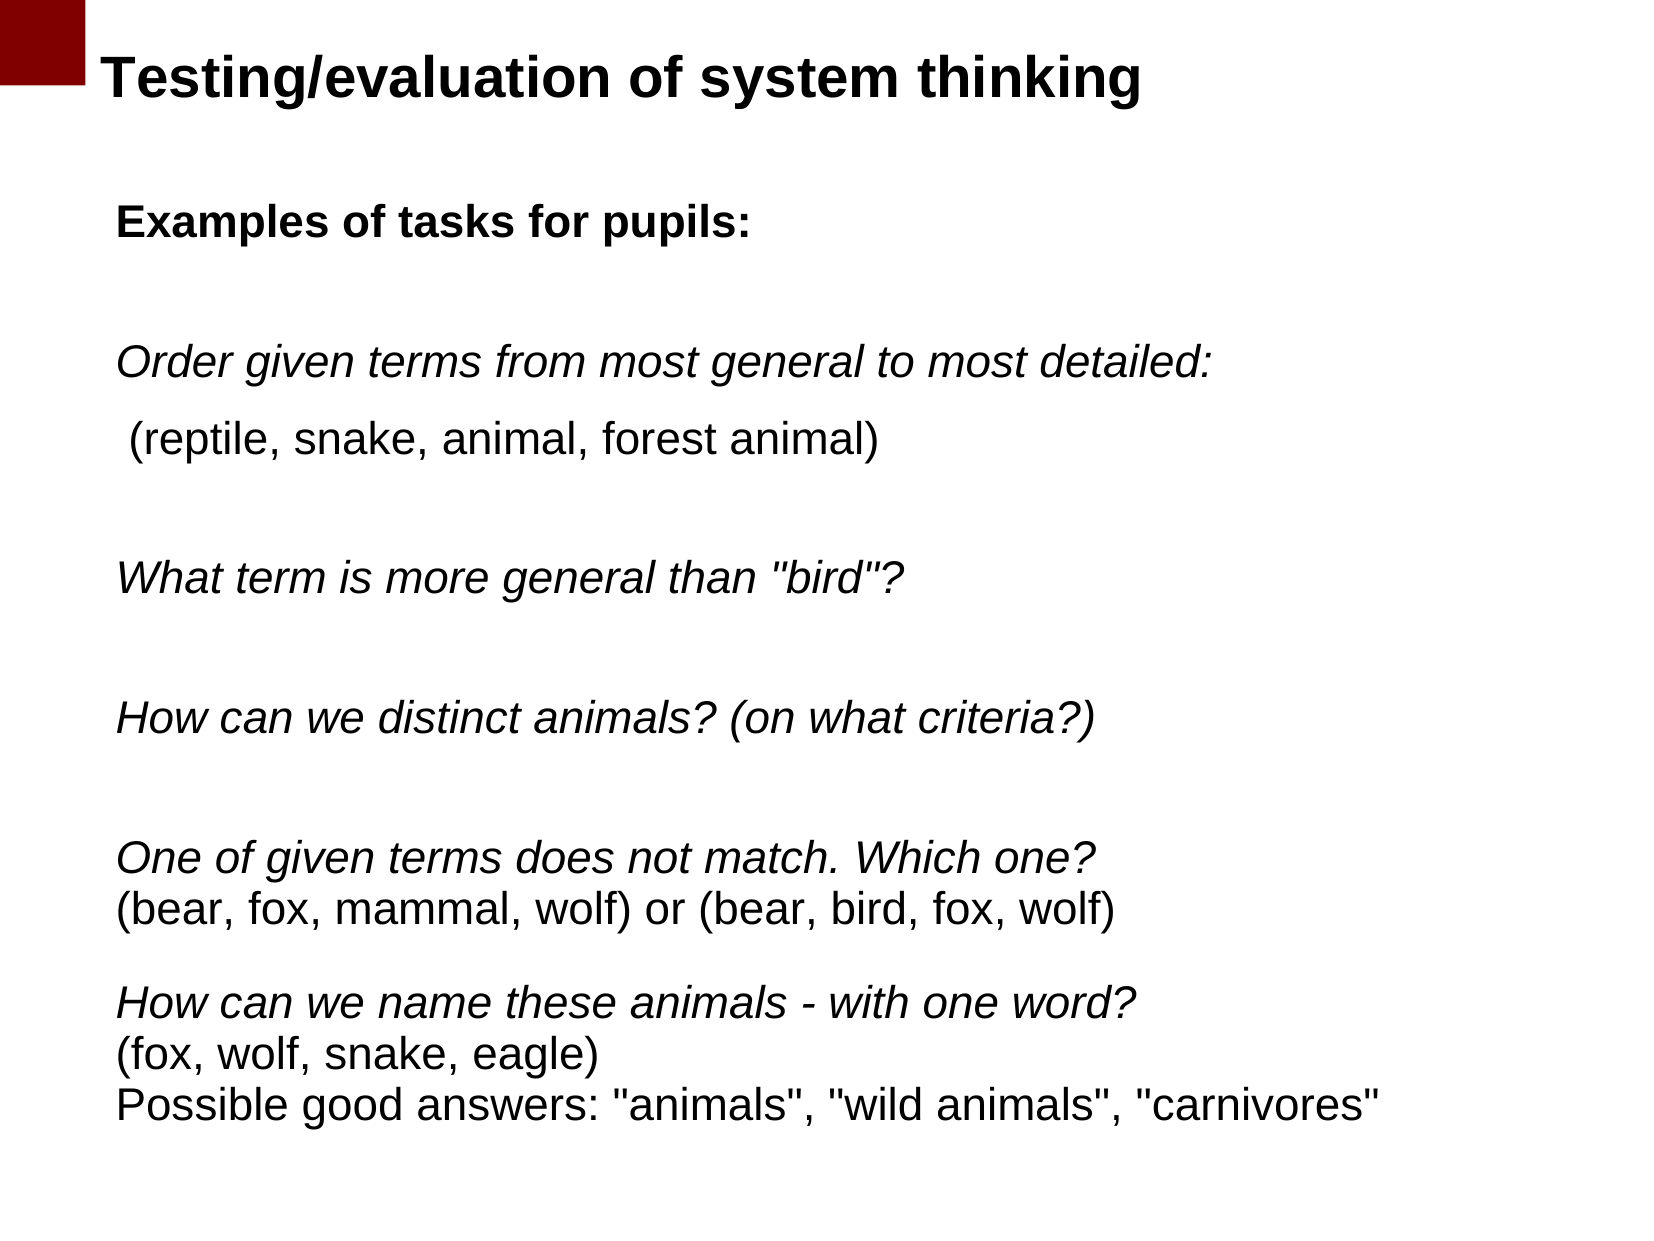

Testing/evaluation of system thinking
Examples of tasks for pupils:
Order given terms from most general to most detailed:
 (reptile, snake, animal, forest animal)
What term is more general than "bird"?
How can we distinct animals? (on what criteria?)
One of given terms does not match. Which one?
(bear, fox, mammal, wolf) or (bear, bird, fox, wolf)
How can we name these animals - with one word?
(fox, wolf, snake, eagle)
Possible good answers: "animals", "wild animals", "carnivores"